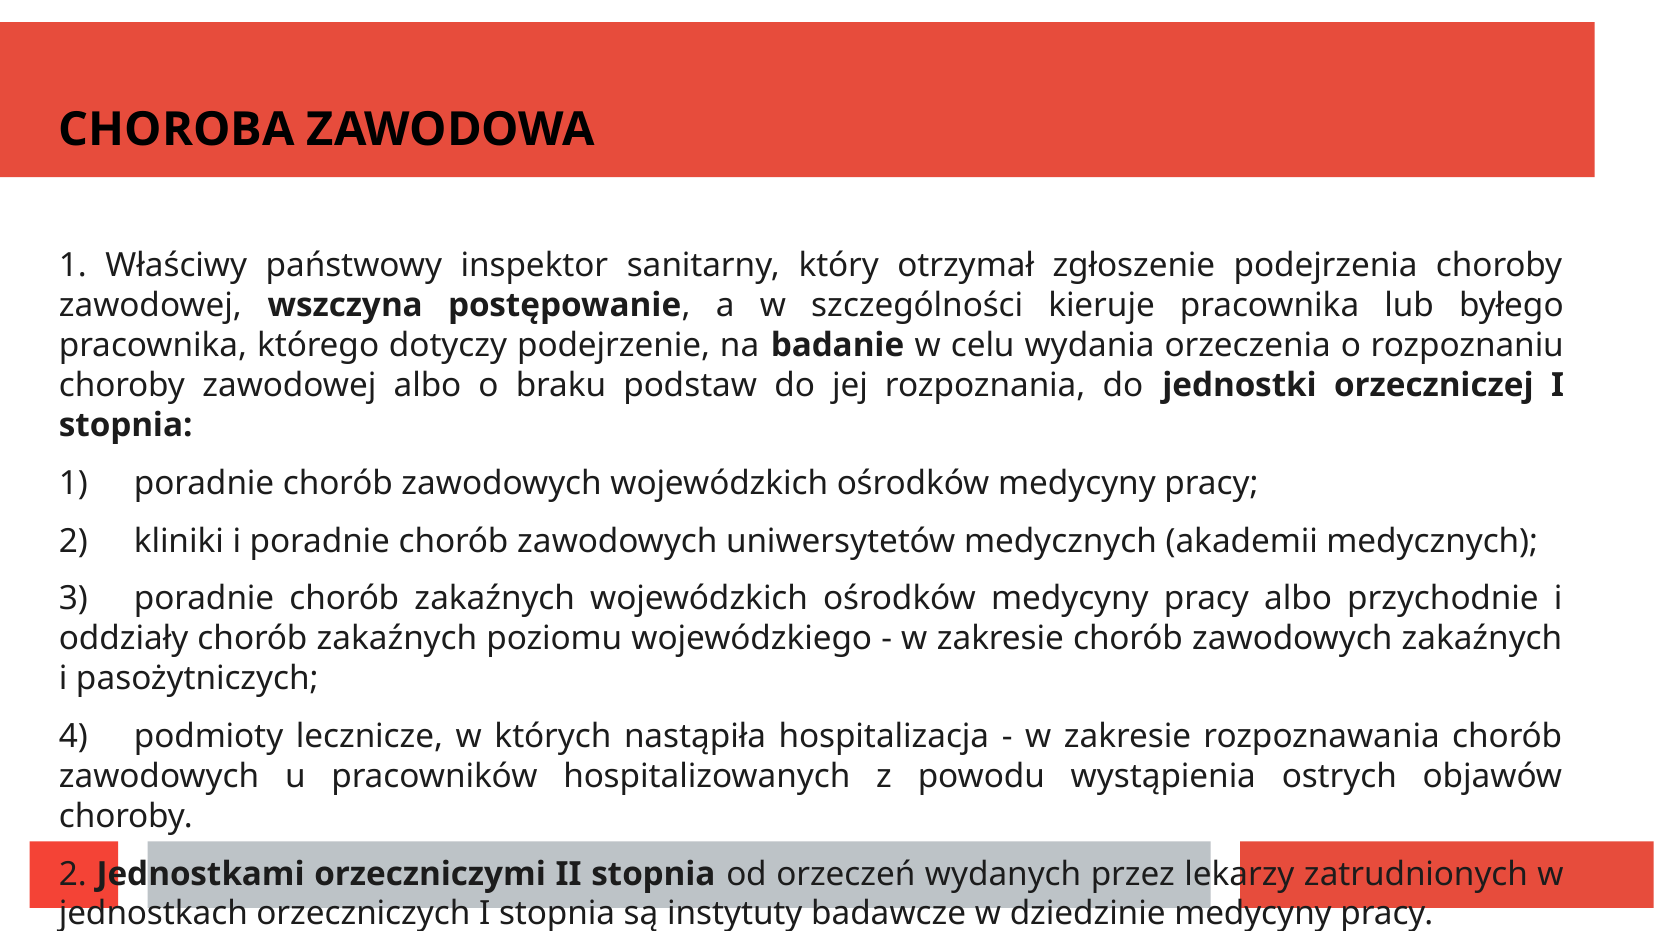

# CHOROBA ZAWODOWA
1. Właściwy państwowy inspektor sanitarny, który otrzymał zgłoszenie podejrzenia choroby zawodowej, wszczyna postępowanie, a w szczególności kieruje pracownika lub byłego pracownika, którego dotyczy podejrzenie, na badanie w celu wydania orzeczenia o rozpoznaniu choroby zawodowej albo o braku podstaw do jej rozpoznania, do jednostki orzeczniczej I stopnia:
1)	poradnie chorób zawodowych wojewódzkich ośrodków medycyny pracy;
2)	kliniki i poradnie chorób zawodowych uniwersytetów medycznych (akademii medycznych);
3)	poradnie chorób zakaźnych wojewódzkich ośrodków medycyny pracy albo przychodnie i oddziały chorób zakaźnych poziomu wojewódzkiego - w zakresie chorób zawodowych zakaźnych i pasożytniczych;
4)	podmioty lecznicze, w których nastąpiła hospitalizacja - w zakresie rozpoznawania chorób zawodowych u pracowników hospitalizowanych z powodu wystąpienia ostrych objawów choroby.
2. Jednostkami orzeczniczymi II stopnia od orzeczeń wydanych przez lekarzy zatrudnionych w jednostkach orzeczniczych I stopnia są instytuty badawcze w dziedzinie medycyny pracy.